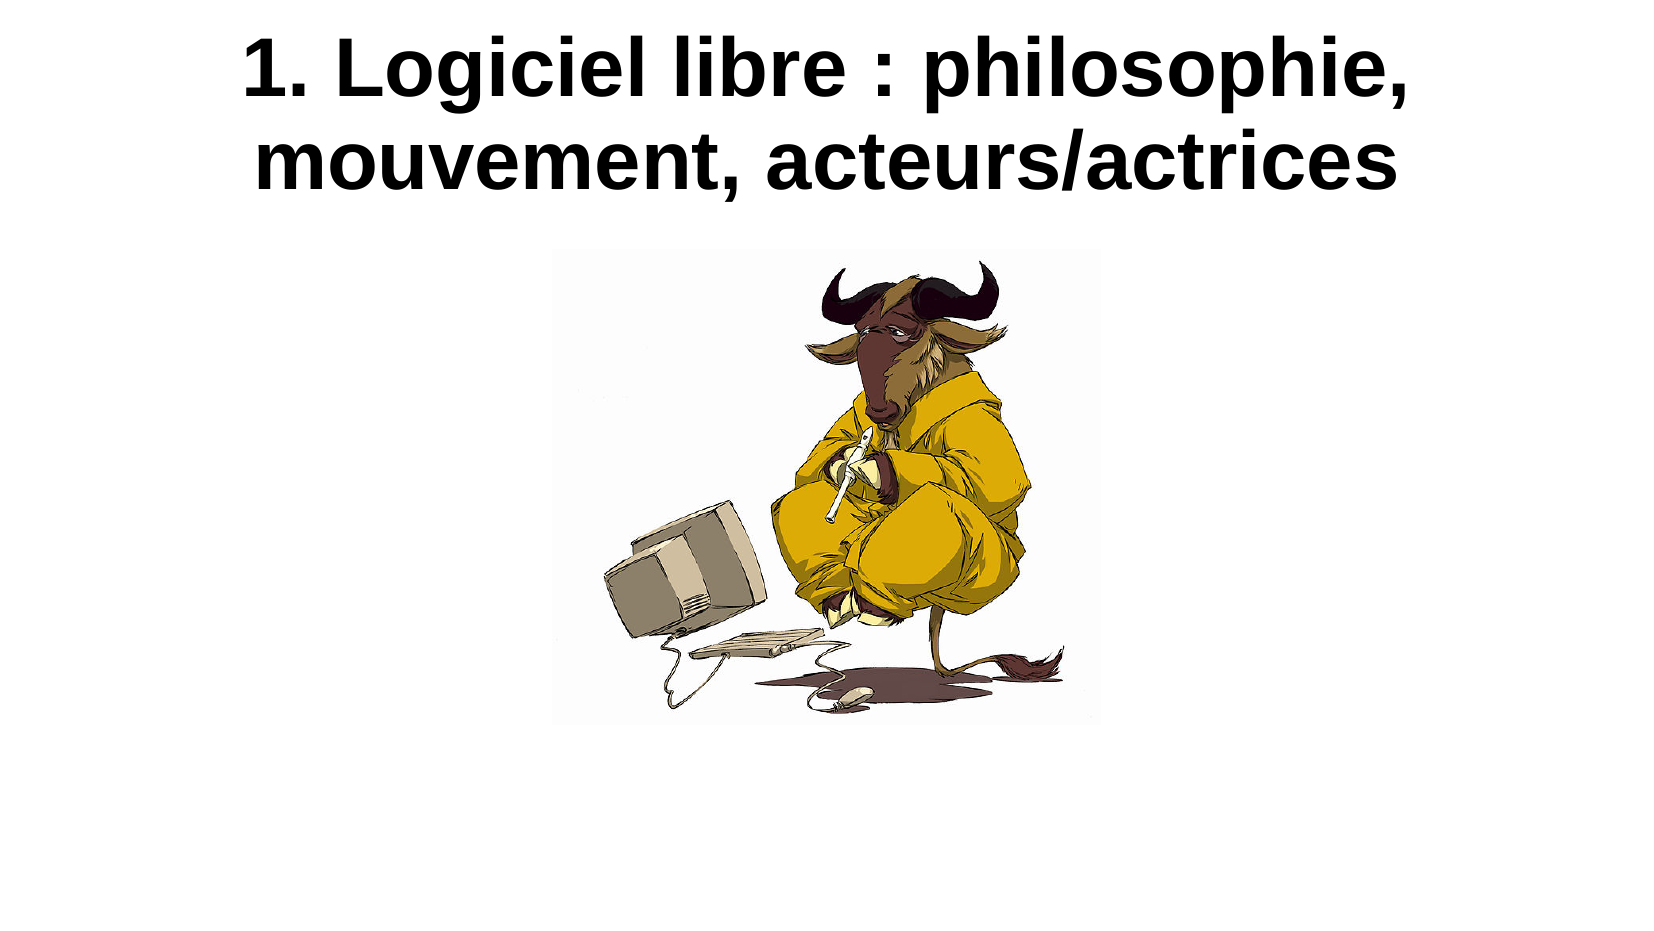

# 1. Logiciel libre : philosophie, mouvement, acteurs/actrices